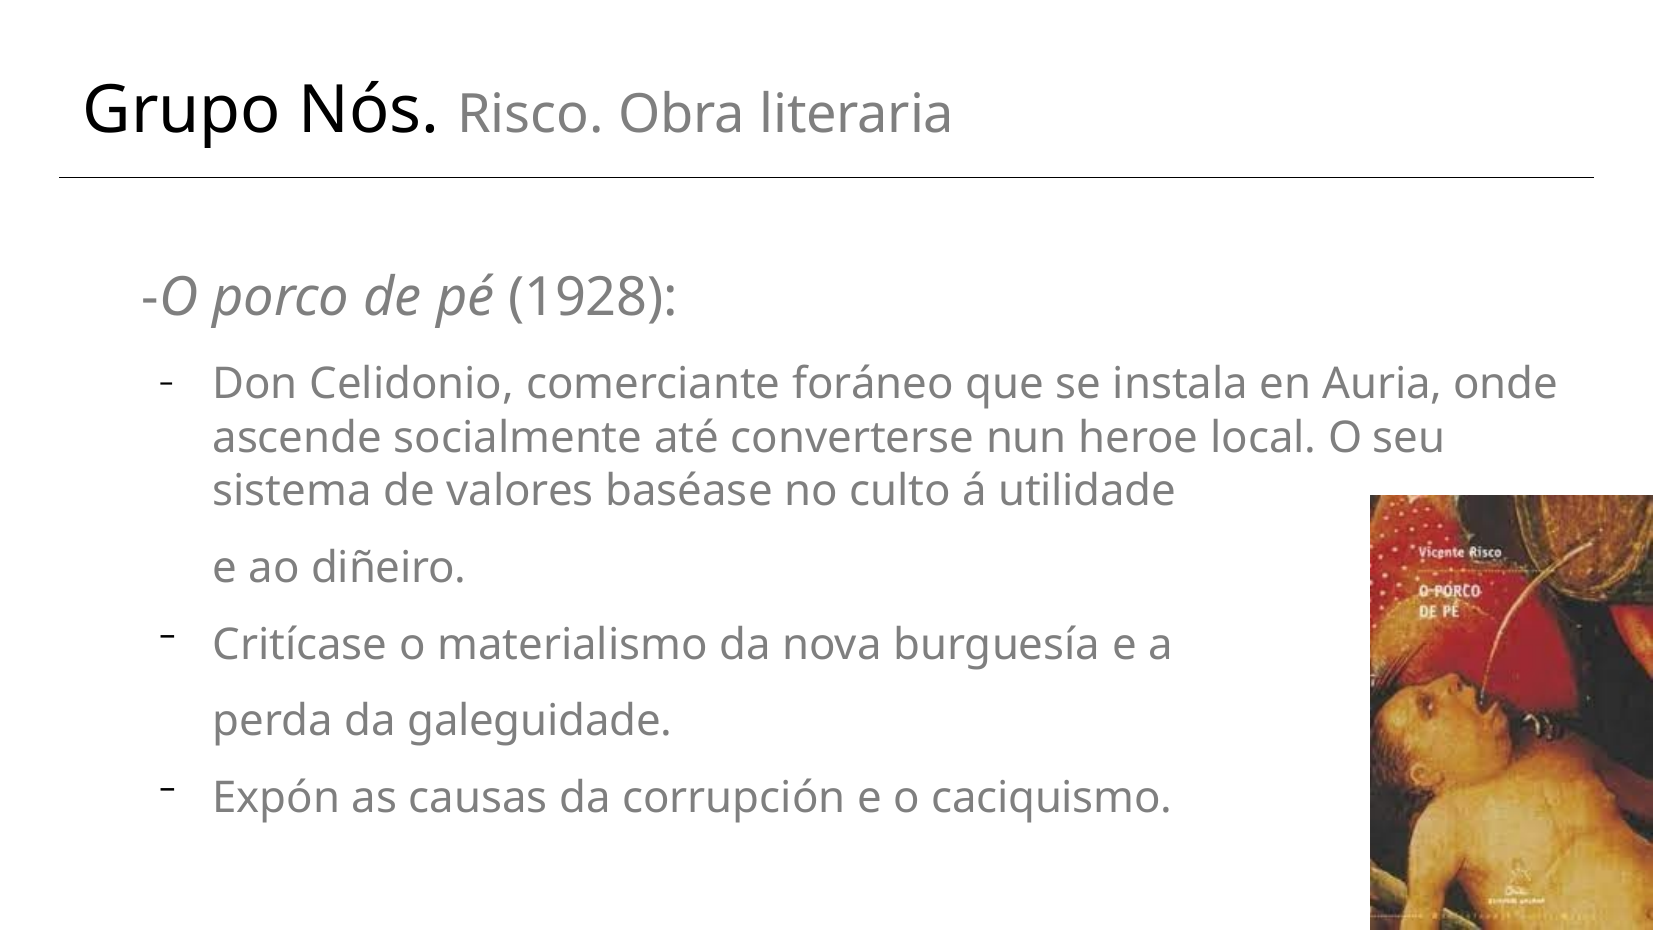

# Grupo Nós. Risco. Obra literaria
-O porco de pé (1928):
–	Don Celidonio, comerciante foráneo que se instala en Auria, onde ascende socialmente até converterse nun heroe local. O seu sistema de valores baséase no culto á utilidade
e ao diñeiro.
Critícase o materialismo da nova burguesía e a perda da galeguidade.
Expón as causas da corrupción e o caciquismo.
–
–